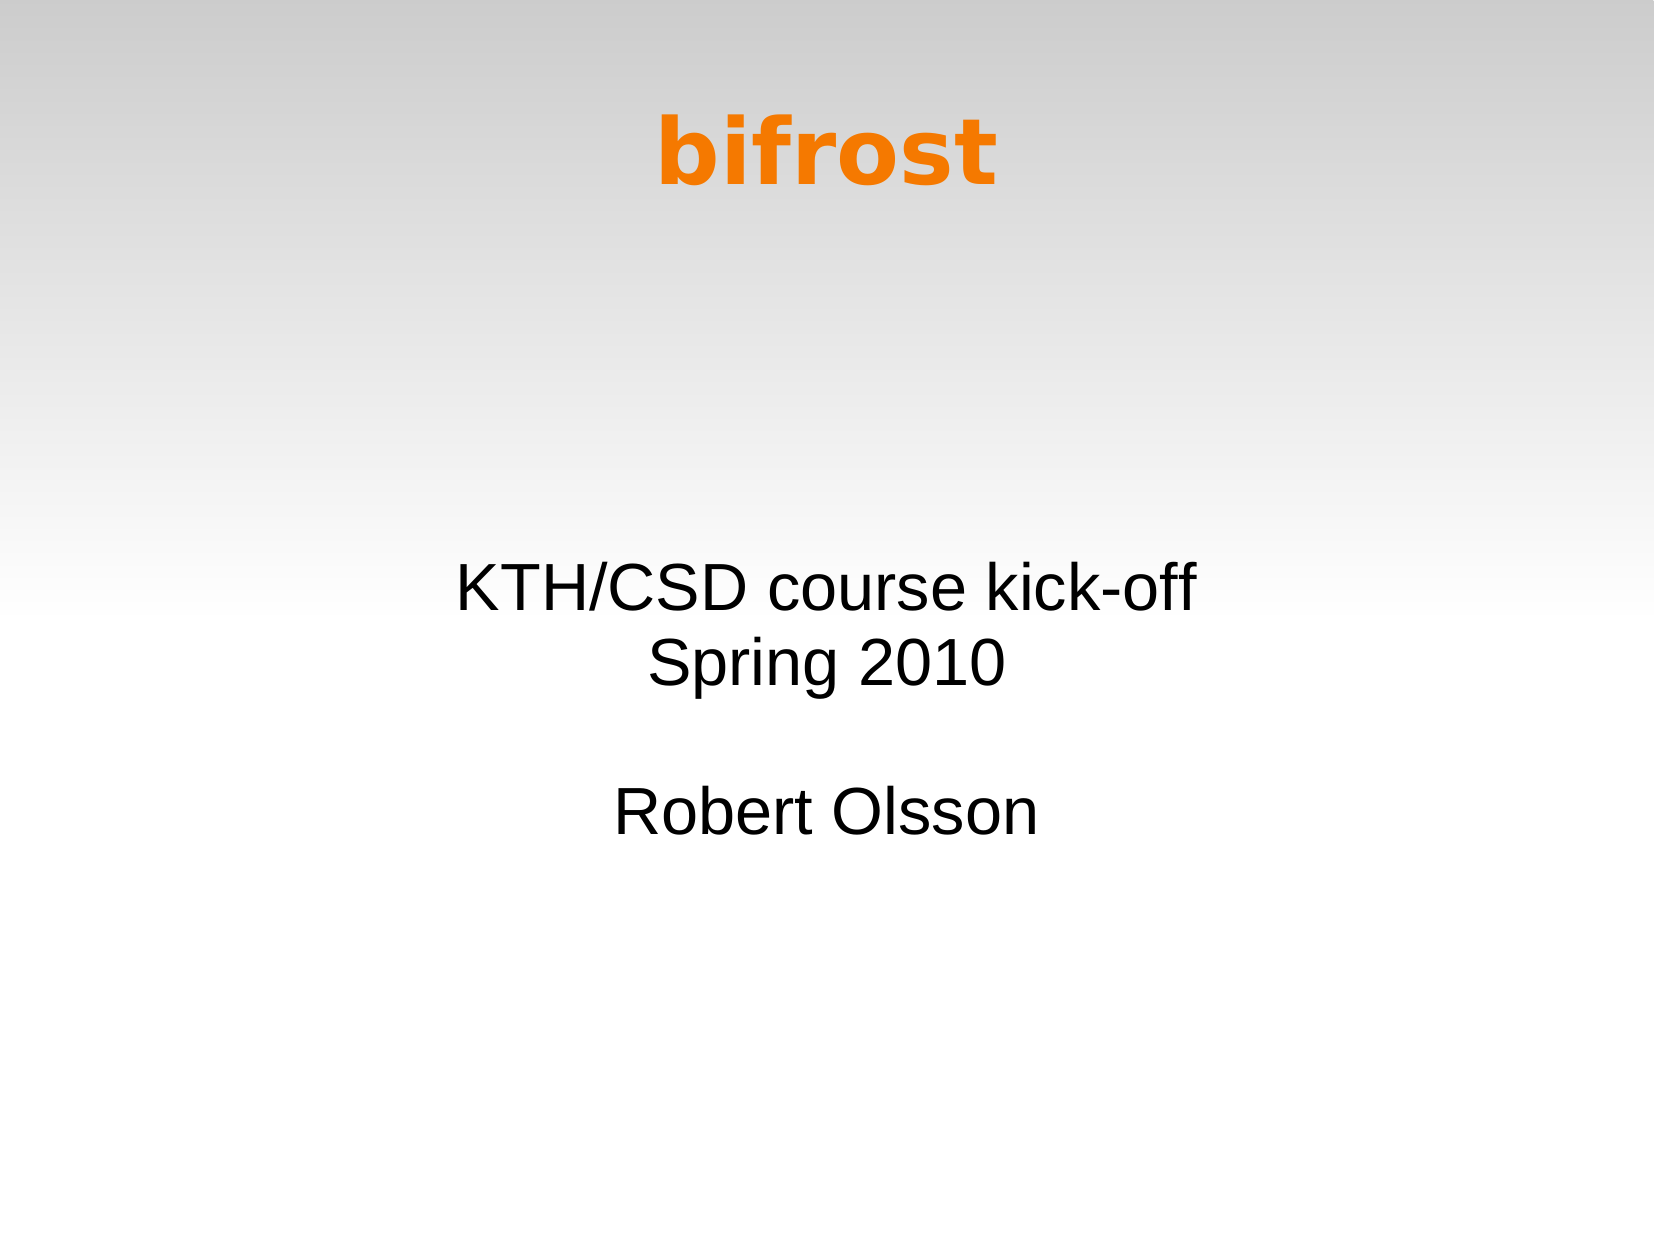

# bifrost
KTH/CSD course kick-off
Spring 2010
Robert Olsson